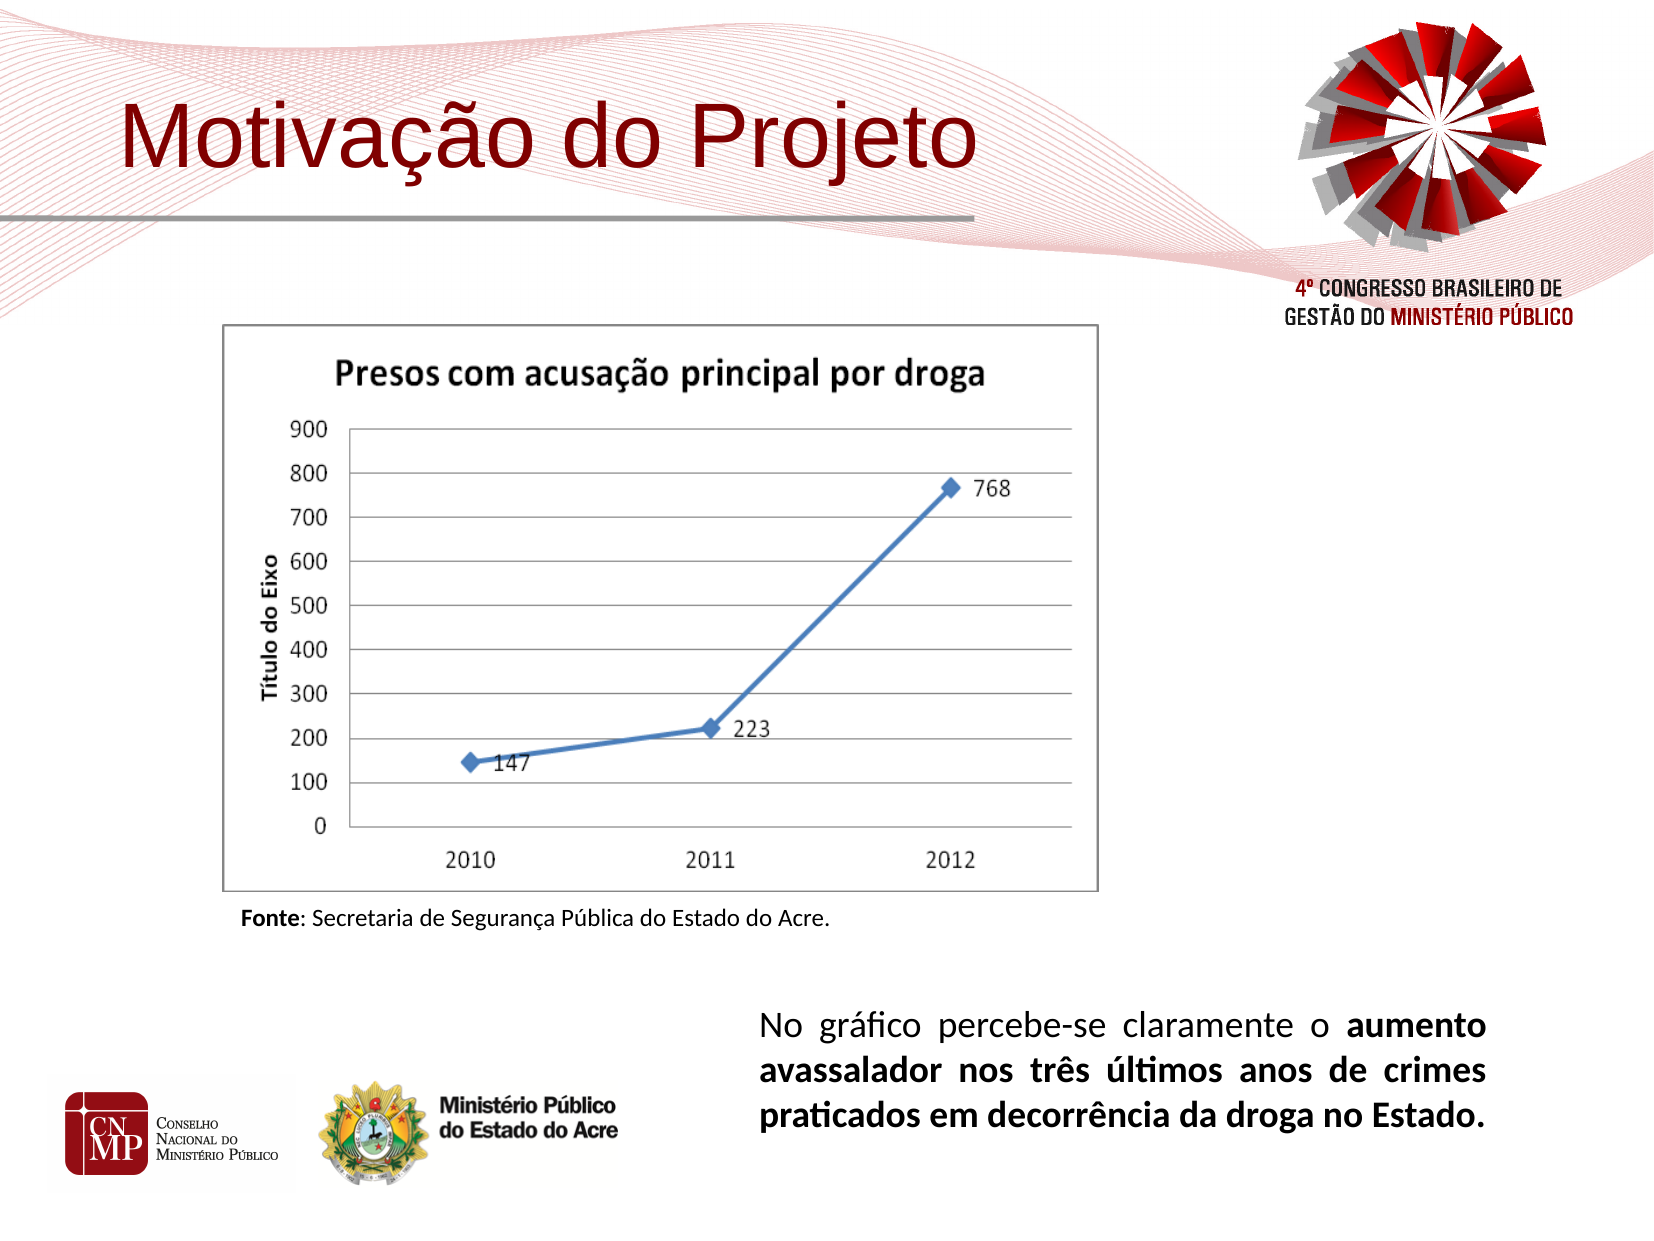

Motivação do Projeto
Fonte: Secretaria de Segurança Pública do Estado do Acre.
No gráfico percebe-se claramente o aumento avassalador nos três últimos anos de crimes praticados em decorrência da droga no Estado.